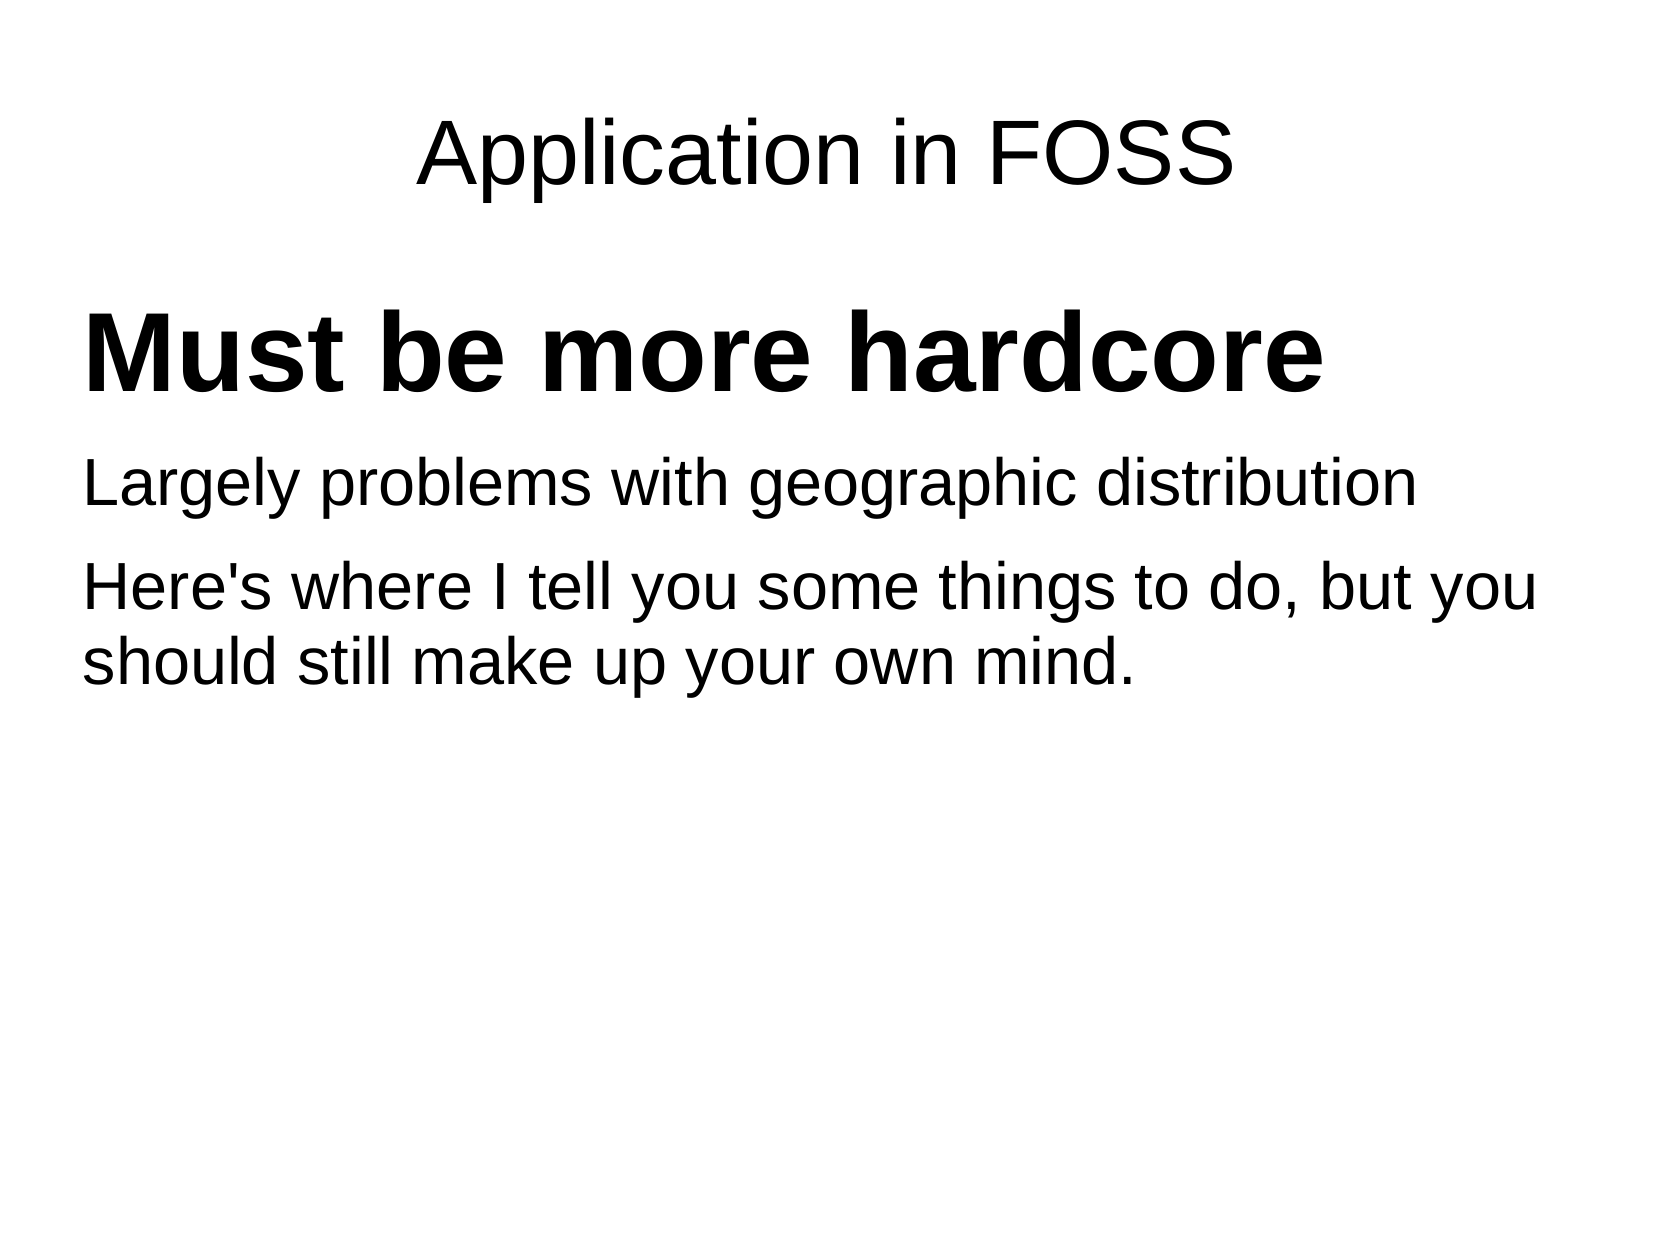

# Application in FOSS
Must be more hardcore
Largely problems with geographic distribution
Here's where I tell you some things to do, but you should still make up your own mind.